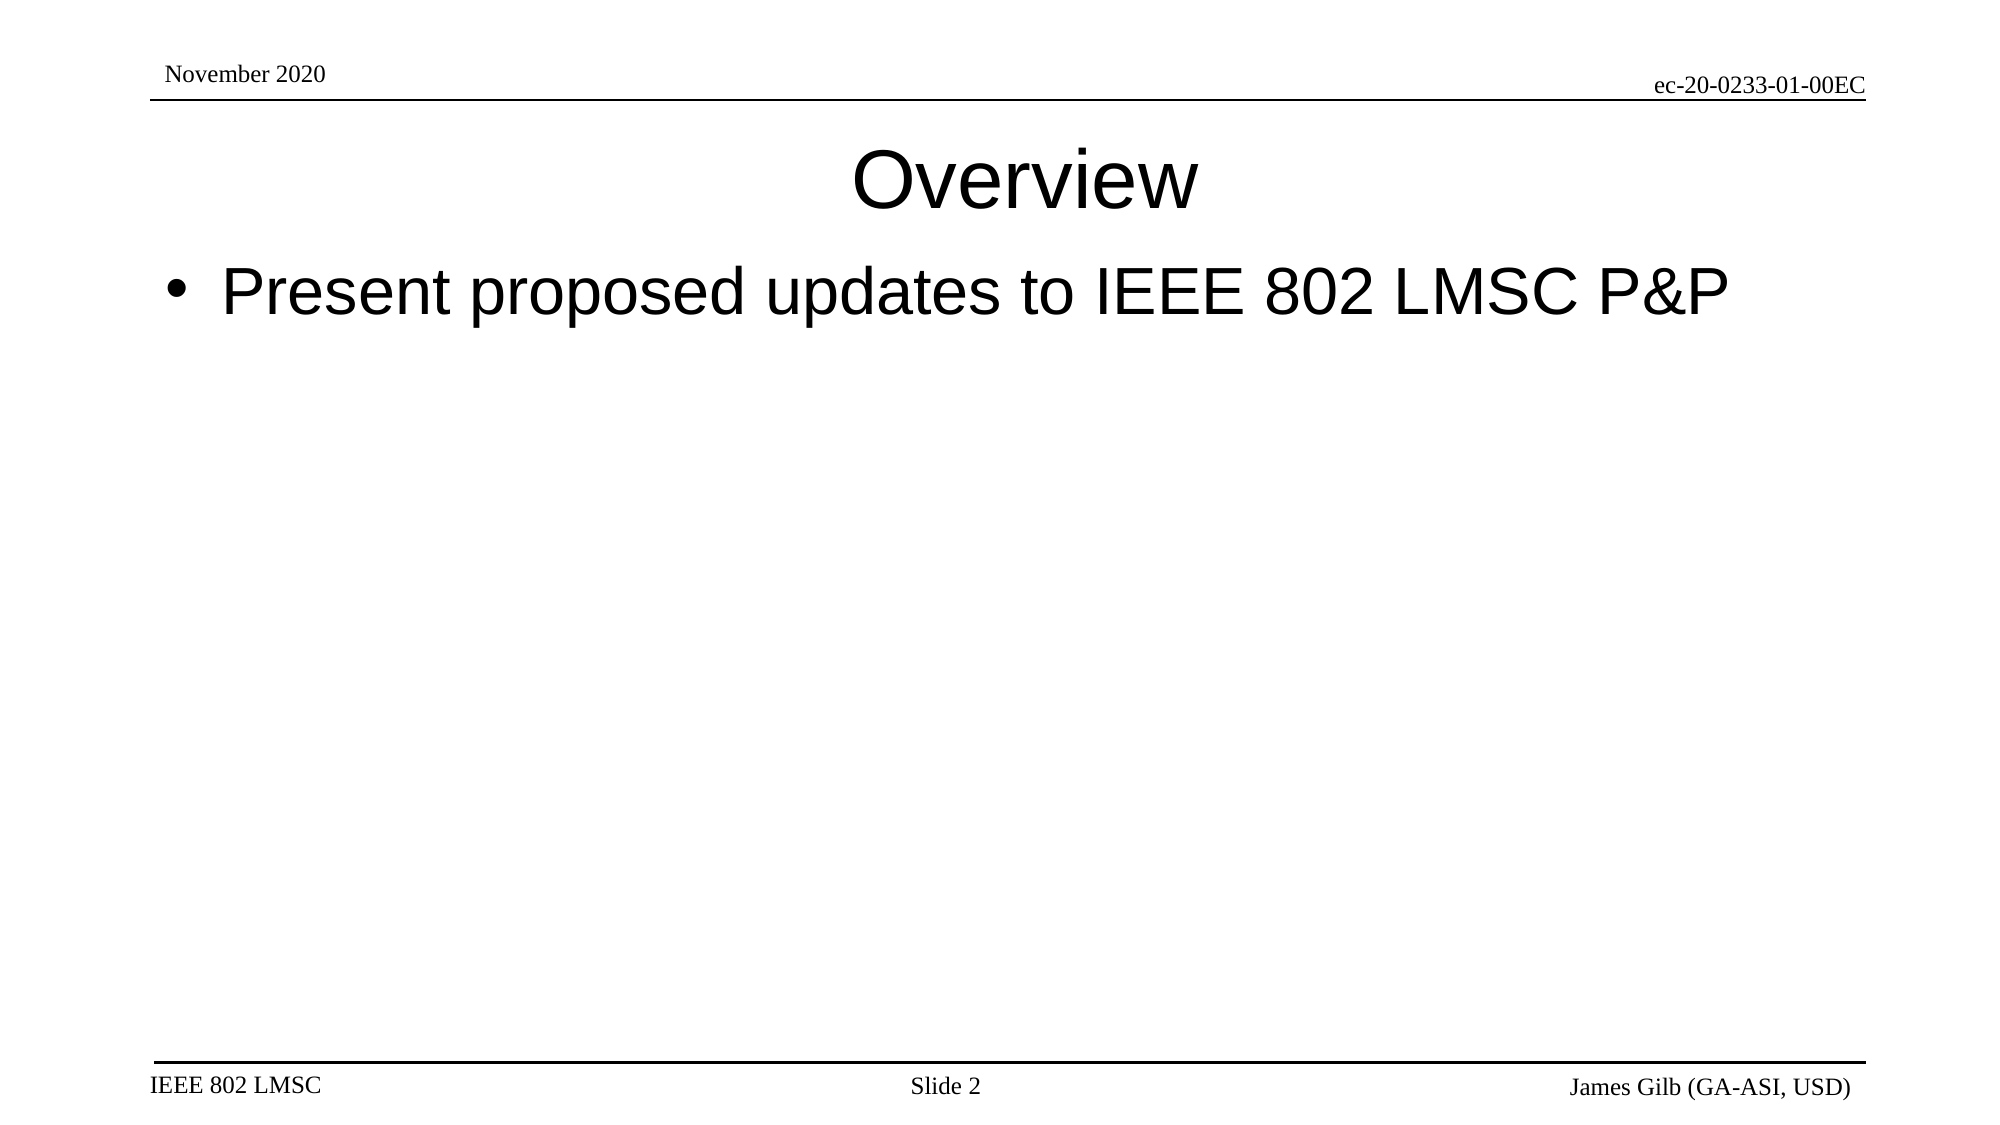

# Overview
Present proposed updates to IEEE 802 LMSC P&P
2